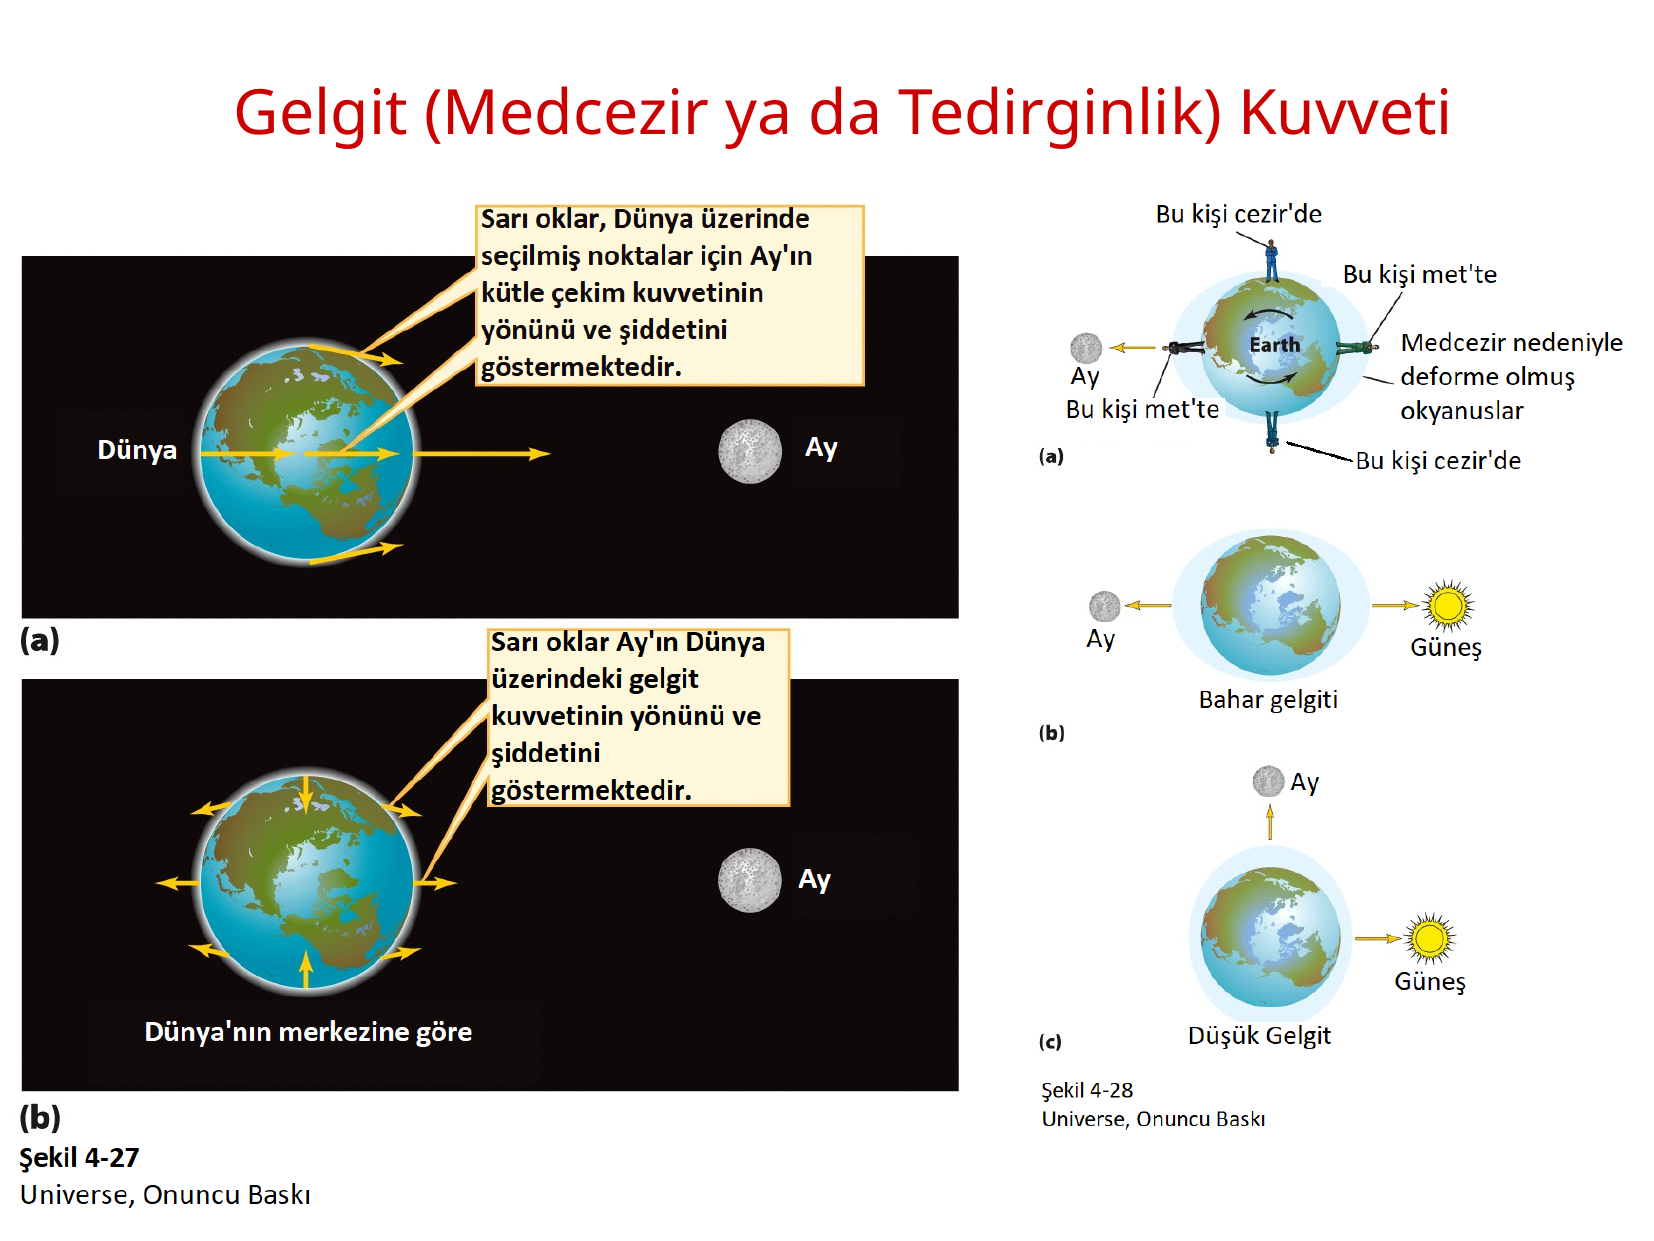

# Gelgit (Medcezir ya da Tedirginlik) Kuvveti